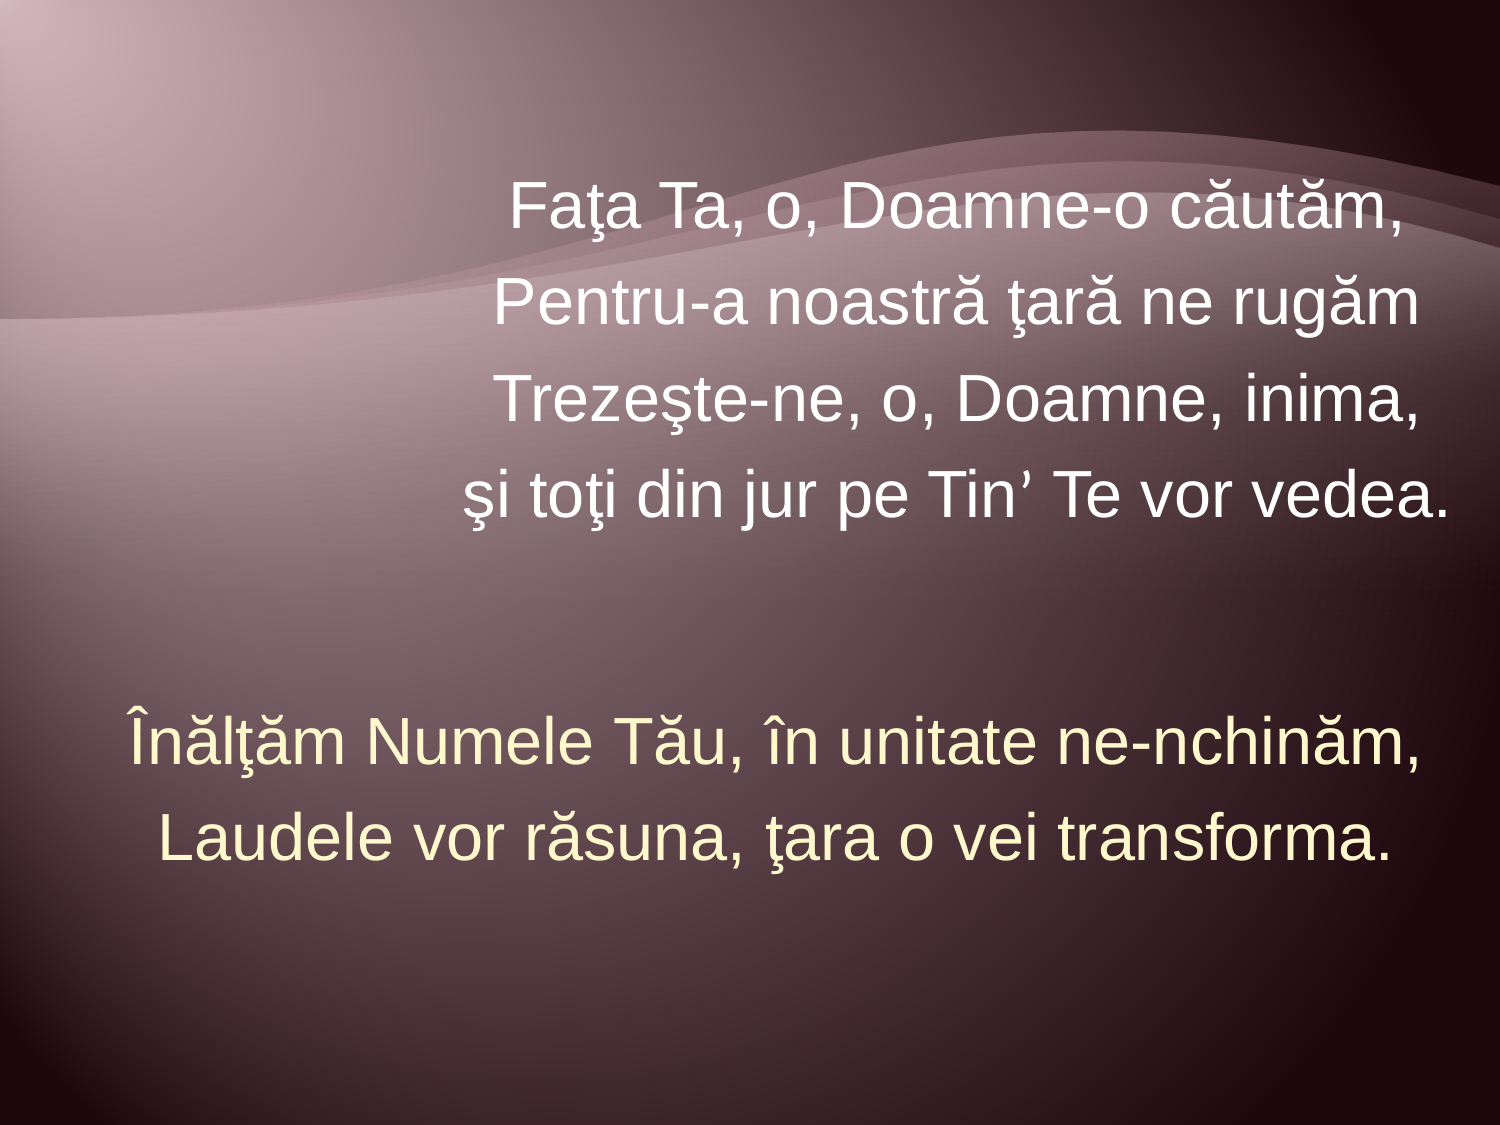

Faţa Ta, o, Doamne-o căutăm,
Pentru-a noastră ţară ne rugăm
Trezeşte-ne, o, Doamne, inima,
şi toţi din jur pe Tin’ Te vor vedea.
Înălţăm Numele Tău, în unitate ne-nchinăm,
Laudele vor răsuna, ţara o vei transforma.